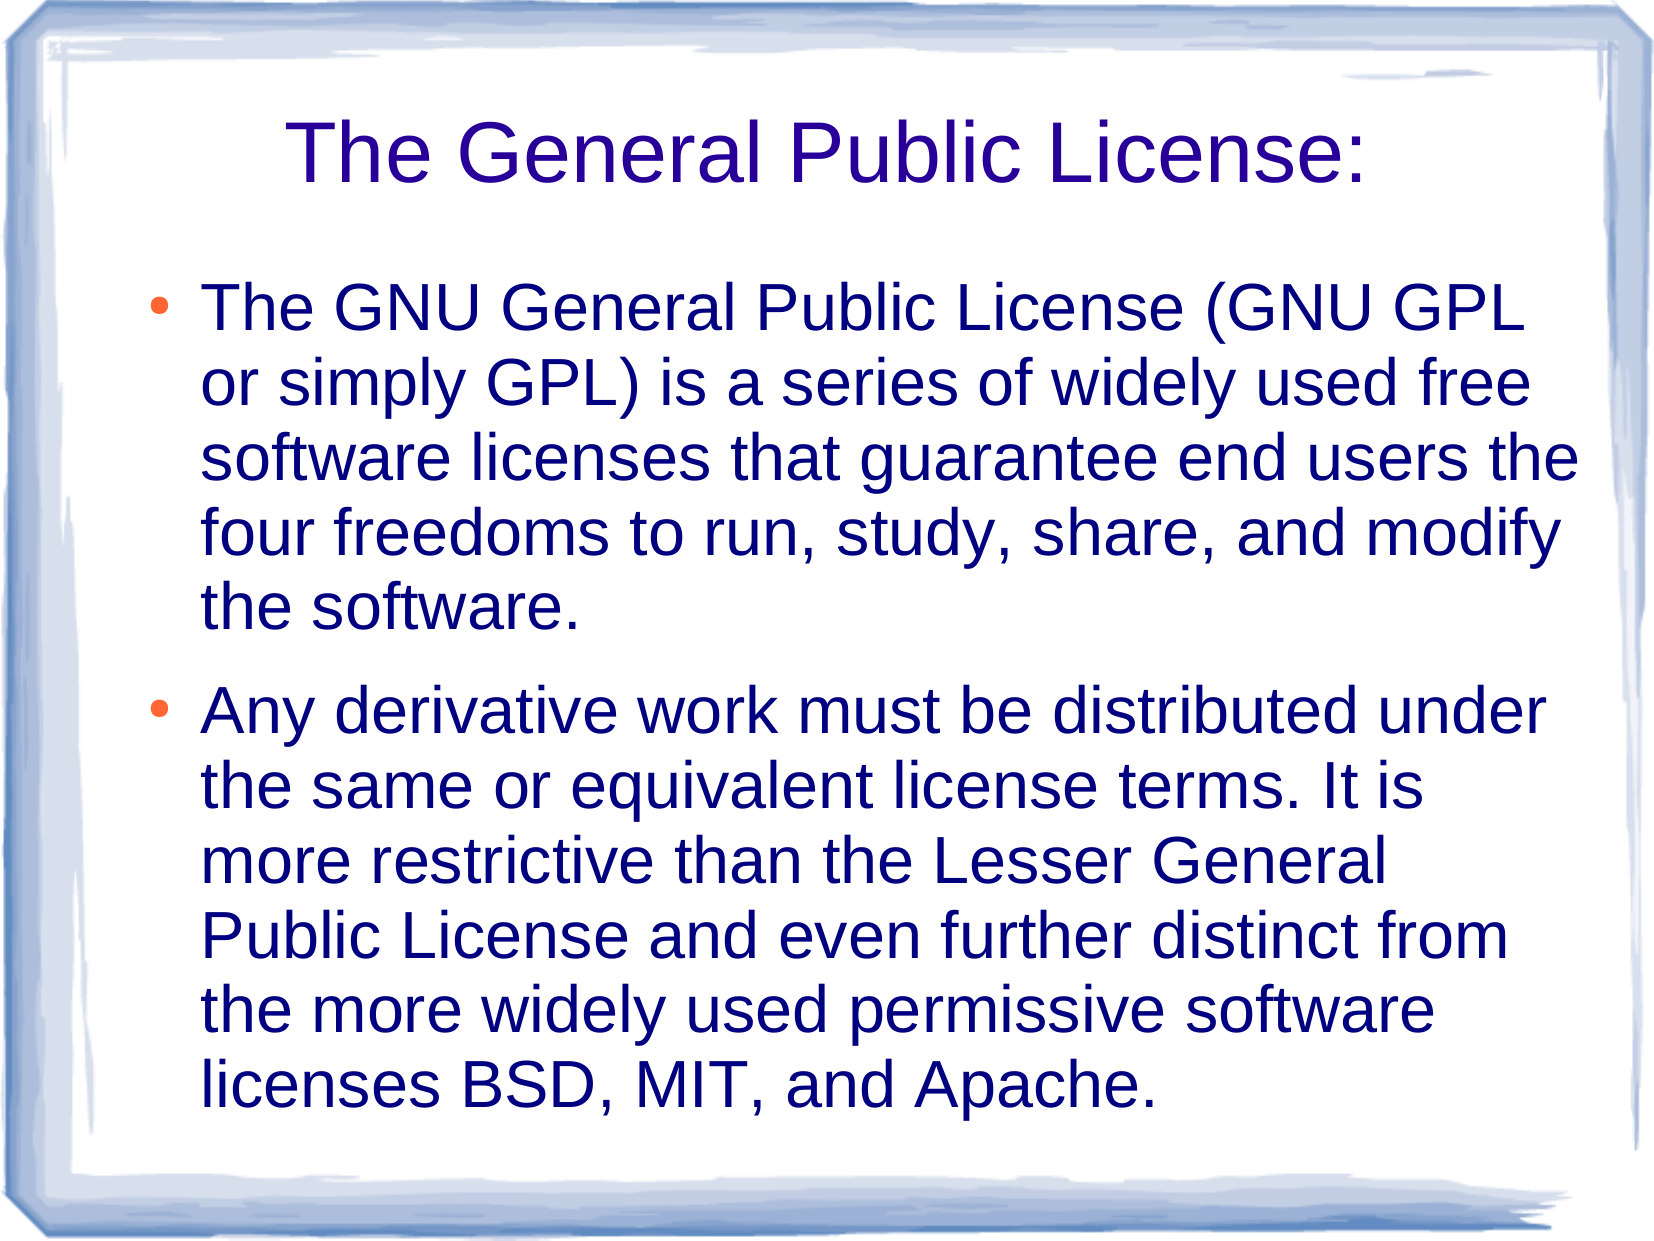

# The General Public License:
The GNU General Public License (GNU GPL or simply GPL) is a series of widely used free software licenses that guarantee end users the four freedoms to run, study, share, and modify the software.
Any derivative work must be distributed under the same or equivalent license terms. It is more restrictive than the Lesser General Public License and even further distinct from the more widely used permissive software licenses BSD, MIT, and Apache.